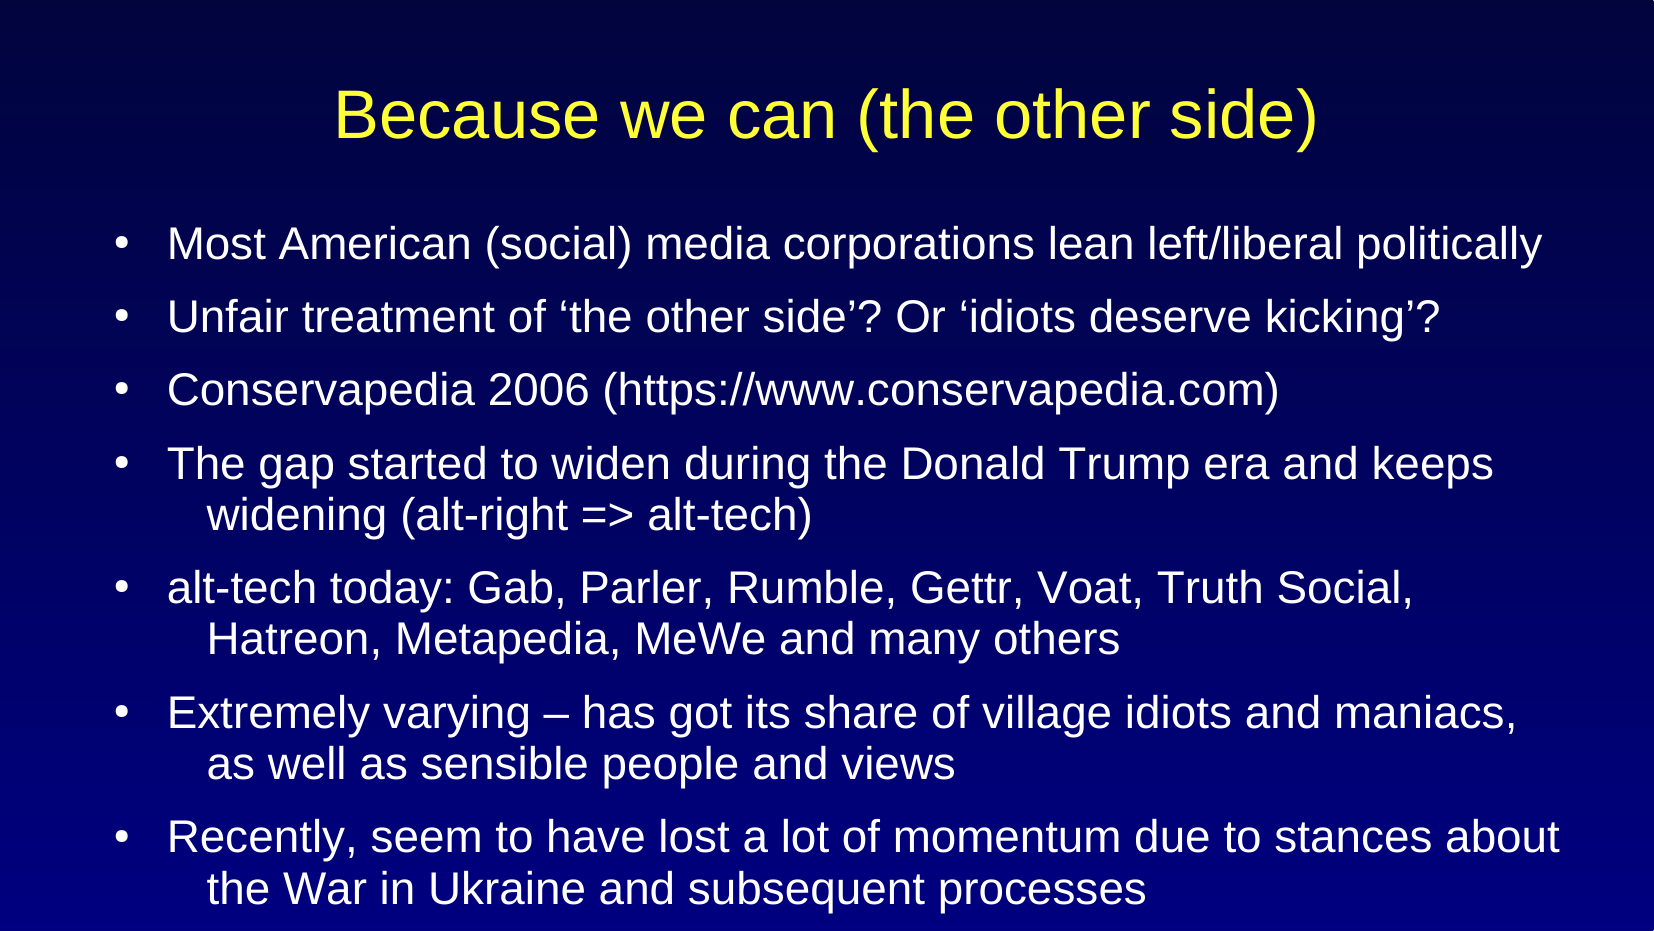

# Because we can (the other side)
Most American (social) media corporations lean left/liberal politically
Unfair treatment of ‘the other side’? Or ‘idiots deserve kicking’?
Conservapedia 2006 (https://www.conservapedia.com)
The gap started to widen during the Donald Trump era and keeps widening (alt-right => alt-tech)
alt-tech today: Gab, Parler, Rumble, Gettr, Voat, Truth Social, Hatreon, Metapedia, MeWe and many others
Extremely varying – has got its share of village idiots and maniacs, as well as sensible people and views
Recently, seem to have lost a lot of momentum due to stances about the War in Ukraine and subsequent processes